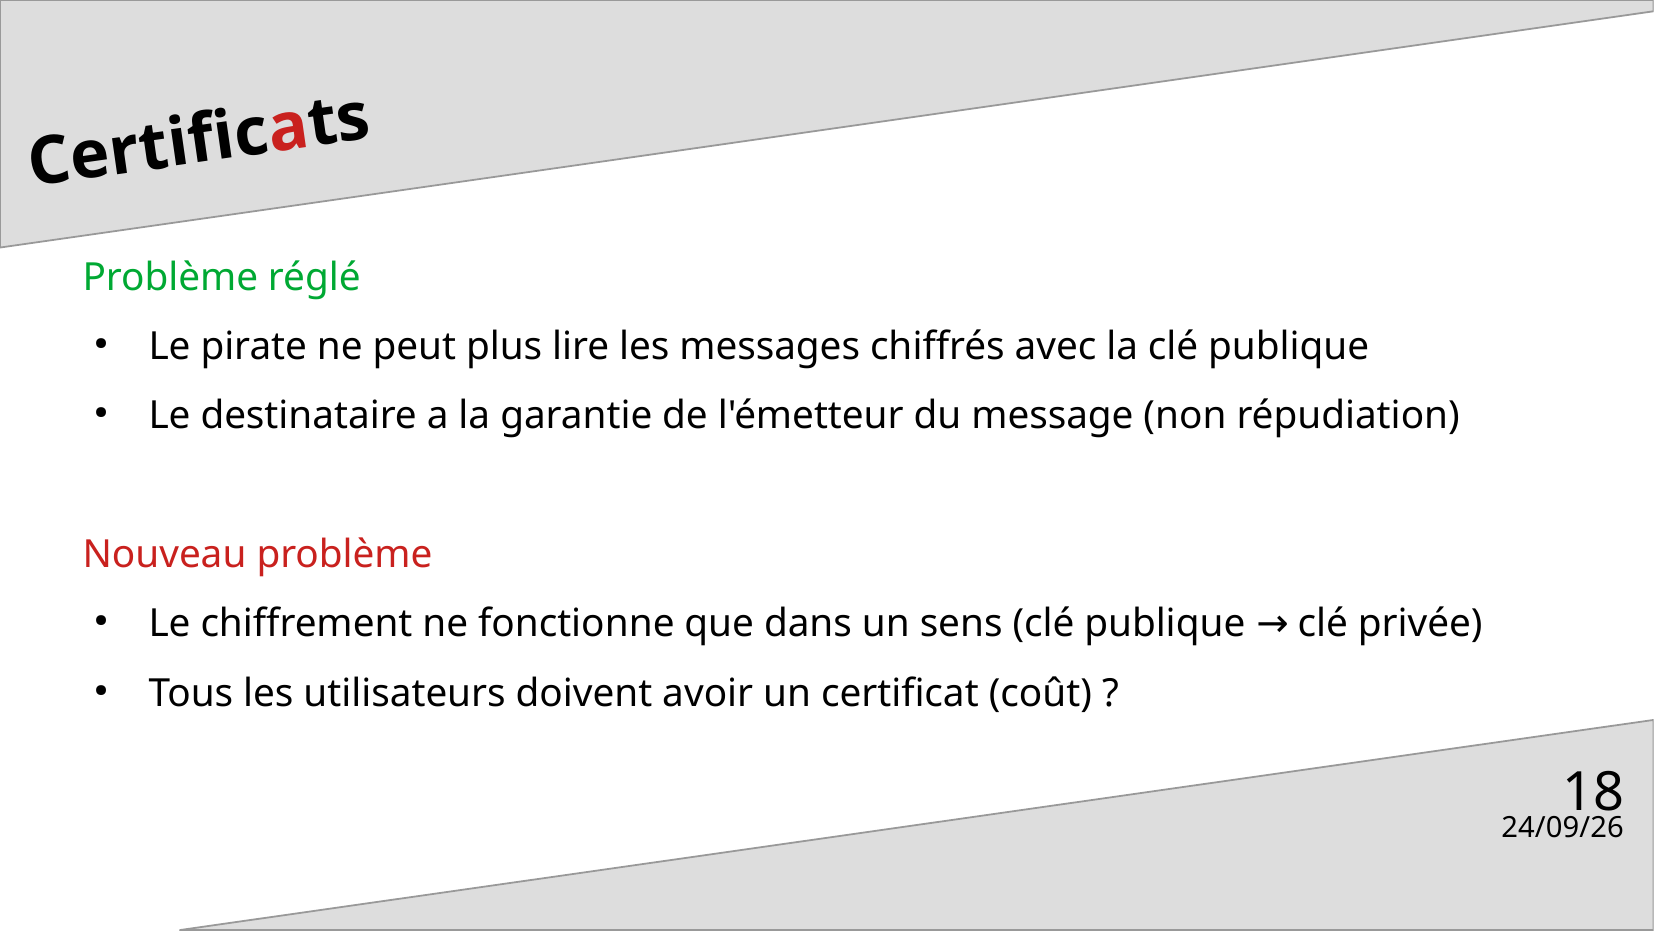

# Certificats
Problème réglé
Le pirate ne peut plus lire les messages chiffrés avec la clé publique
Le destinataire a la garantie de l'émetteur du message (non répudiation)
Nouveau problème
Le chiffrement ne fonctionne que dans un sens (clé publique → clé privée)
Tous les utilisateurs doivent avoir un certificat (coût) ?
18